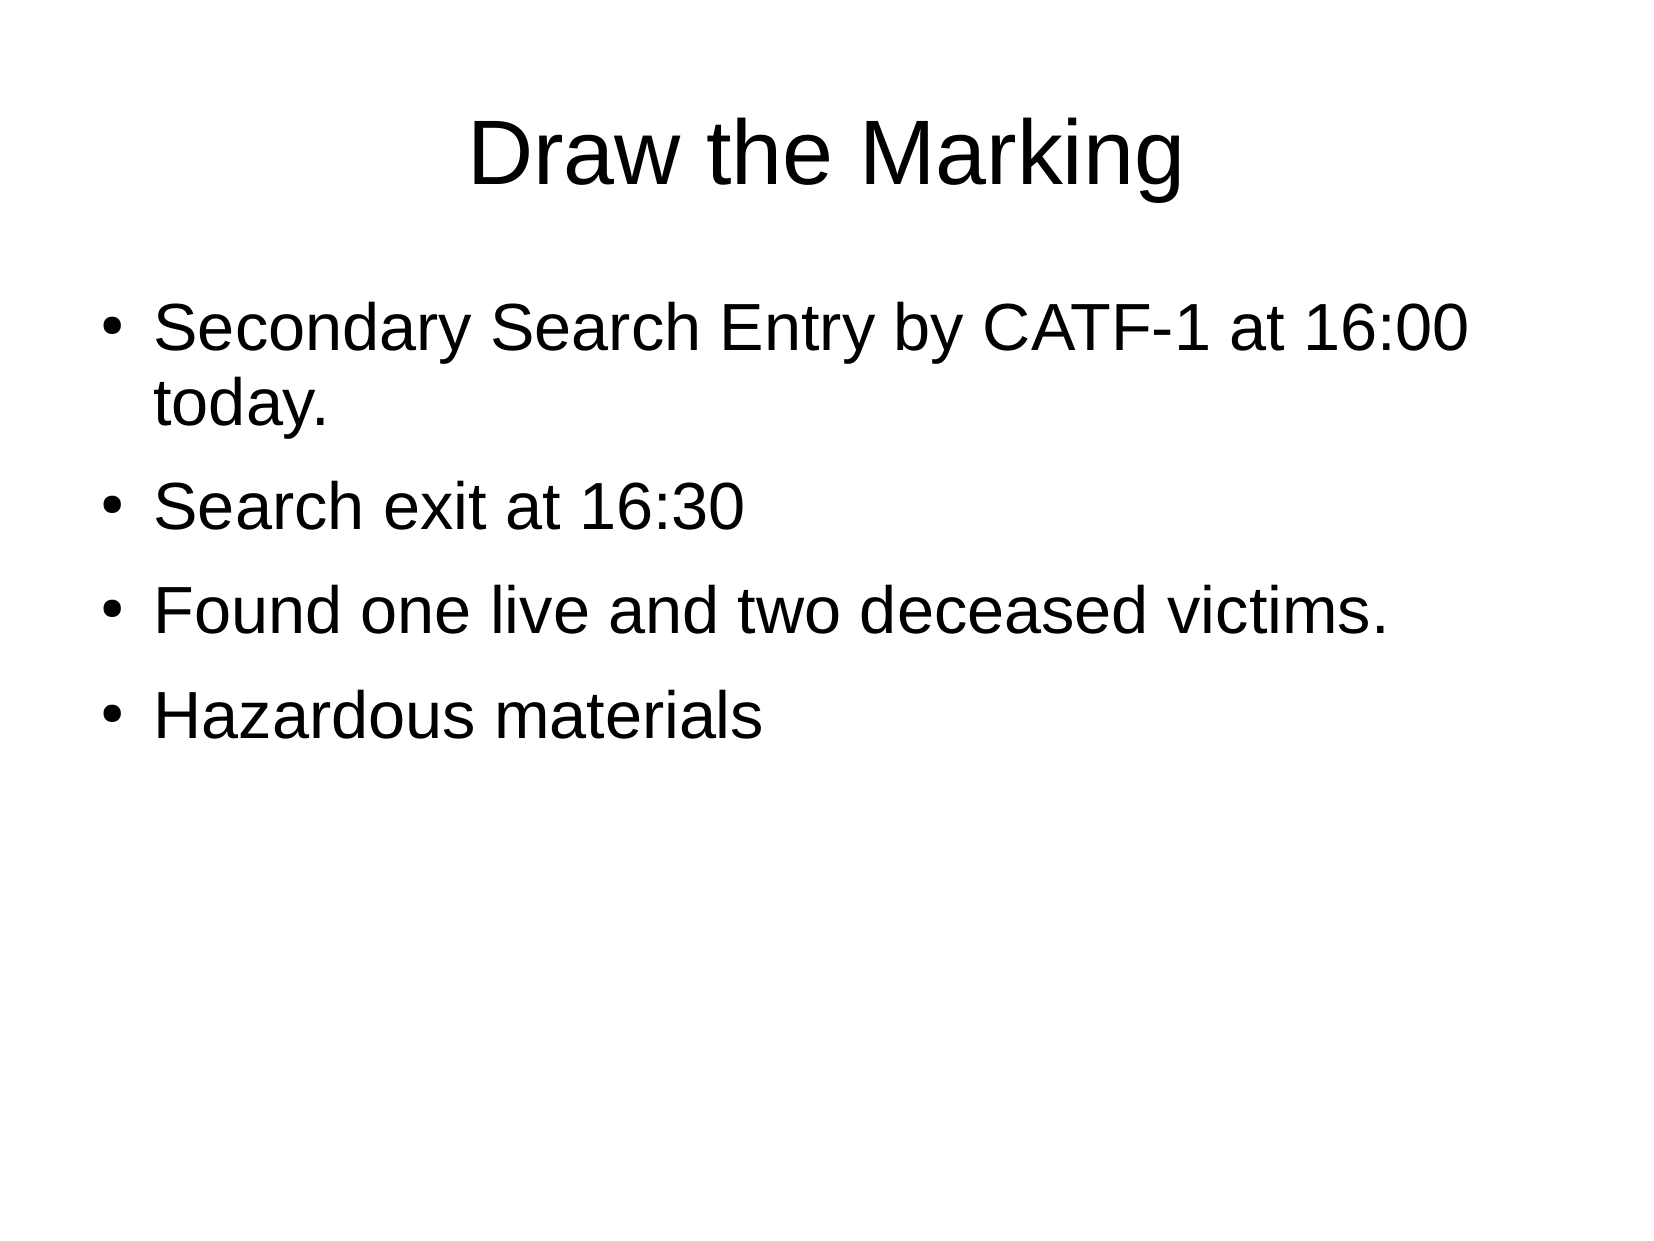

# Draw the Marking
Secondary Search Entry by CATF-1 at 16:00 today.
Search exit at 16:30
Found one live and two deceased victims.
Hazardous materials